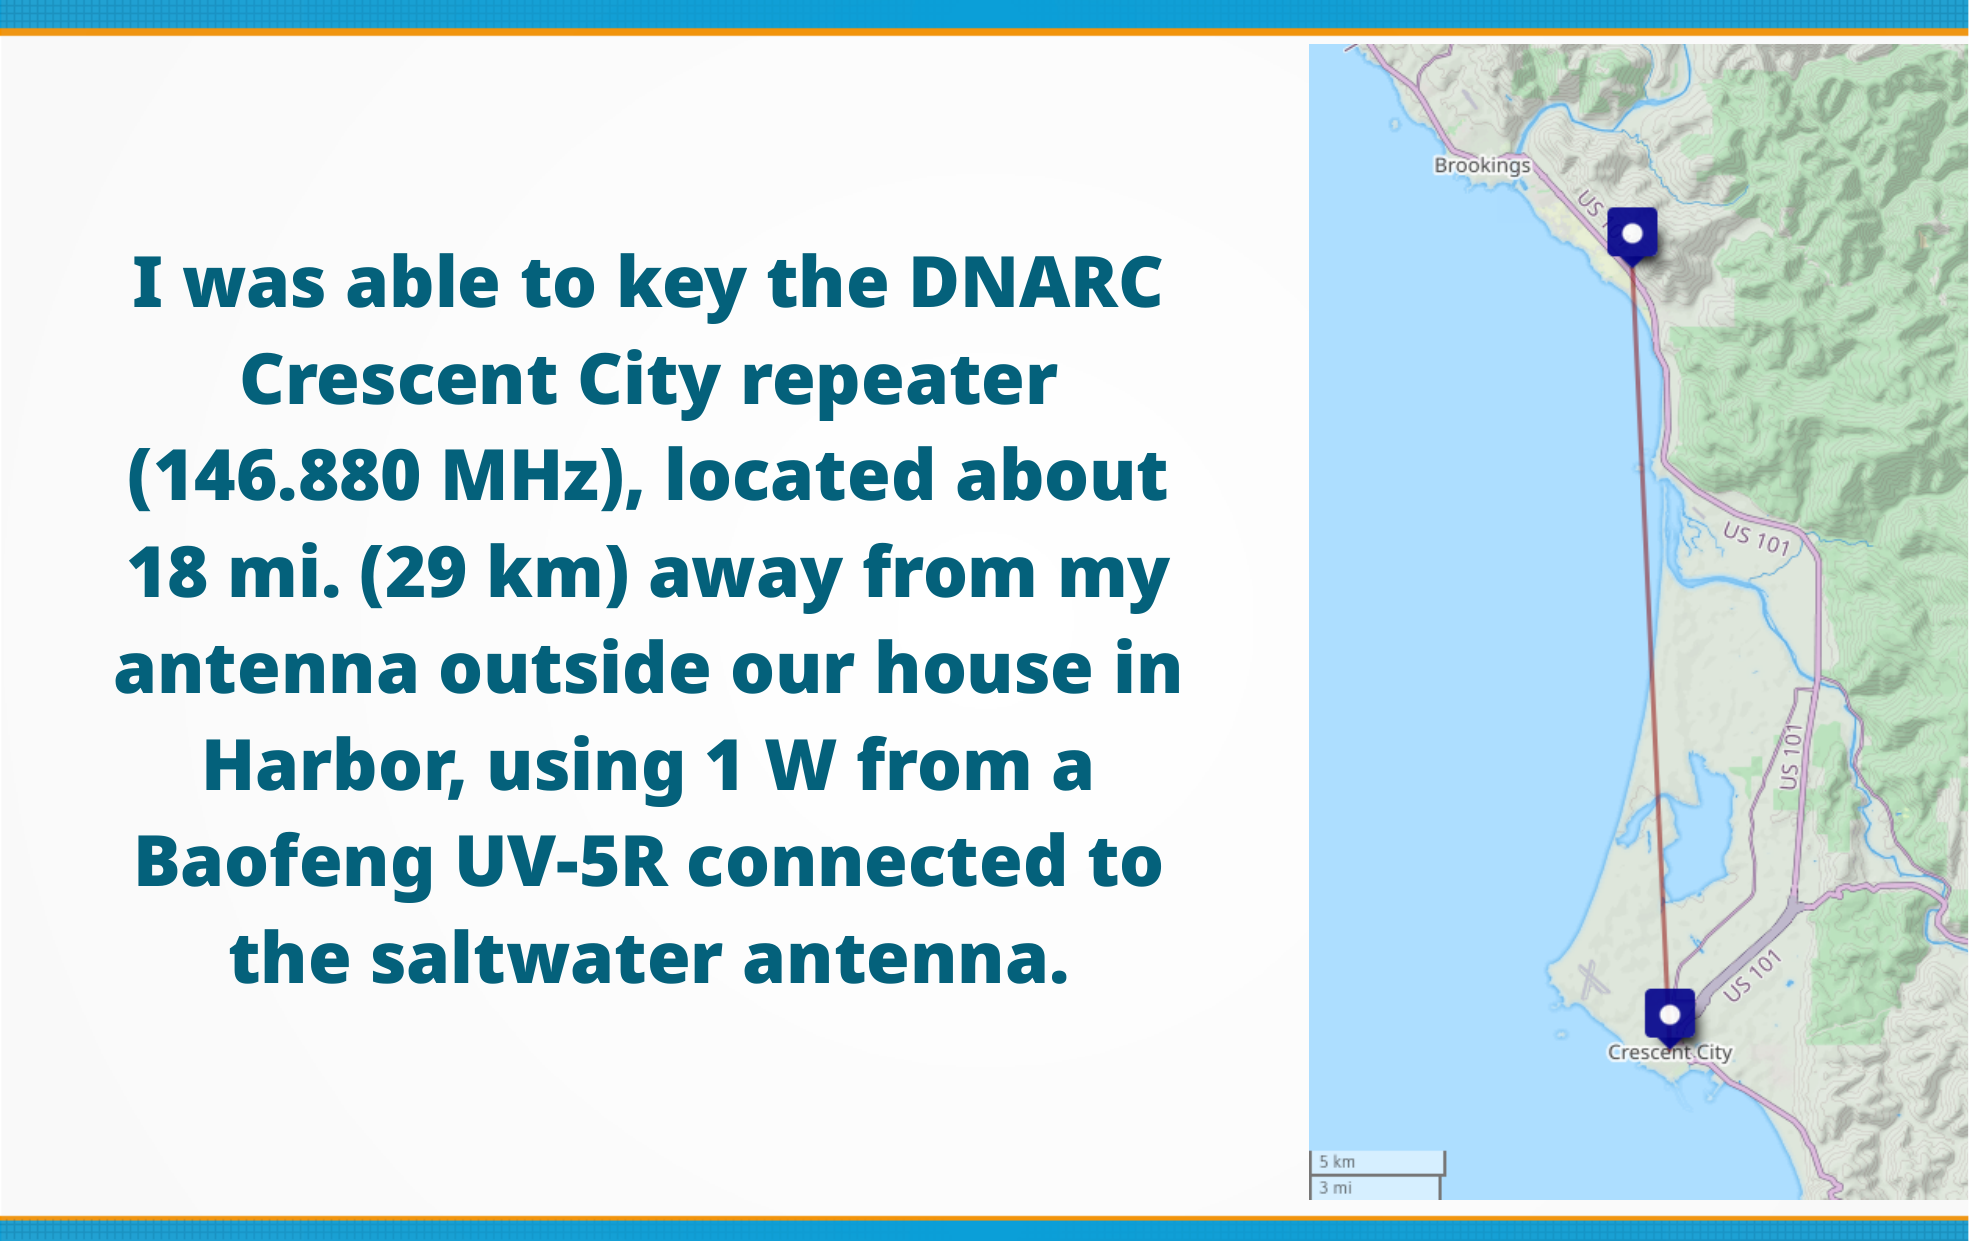

# I was able to key the DNARC Crescent City repeater (146.880 MHz), located about 18 mi. (29 km) away from my antenna outside our house in Harbor, using 1 W from a Baofeng UV-5R connected to the saltwater antenna.